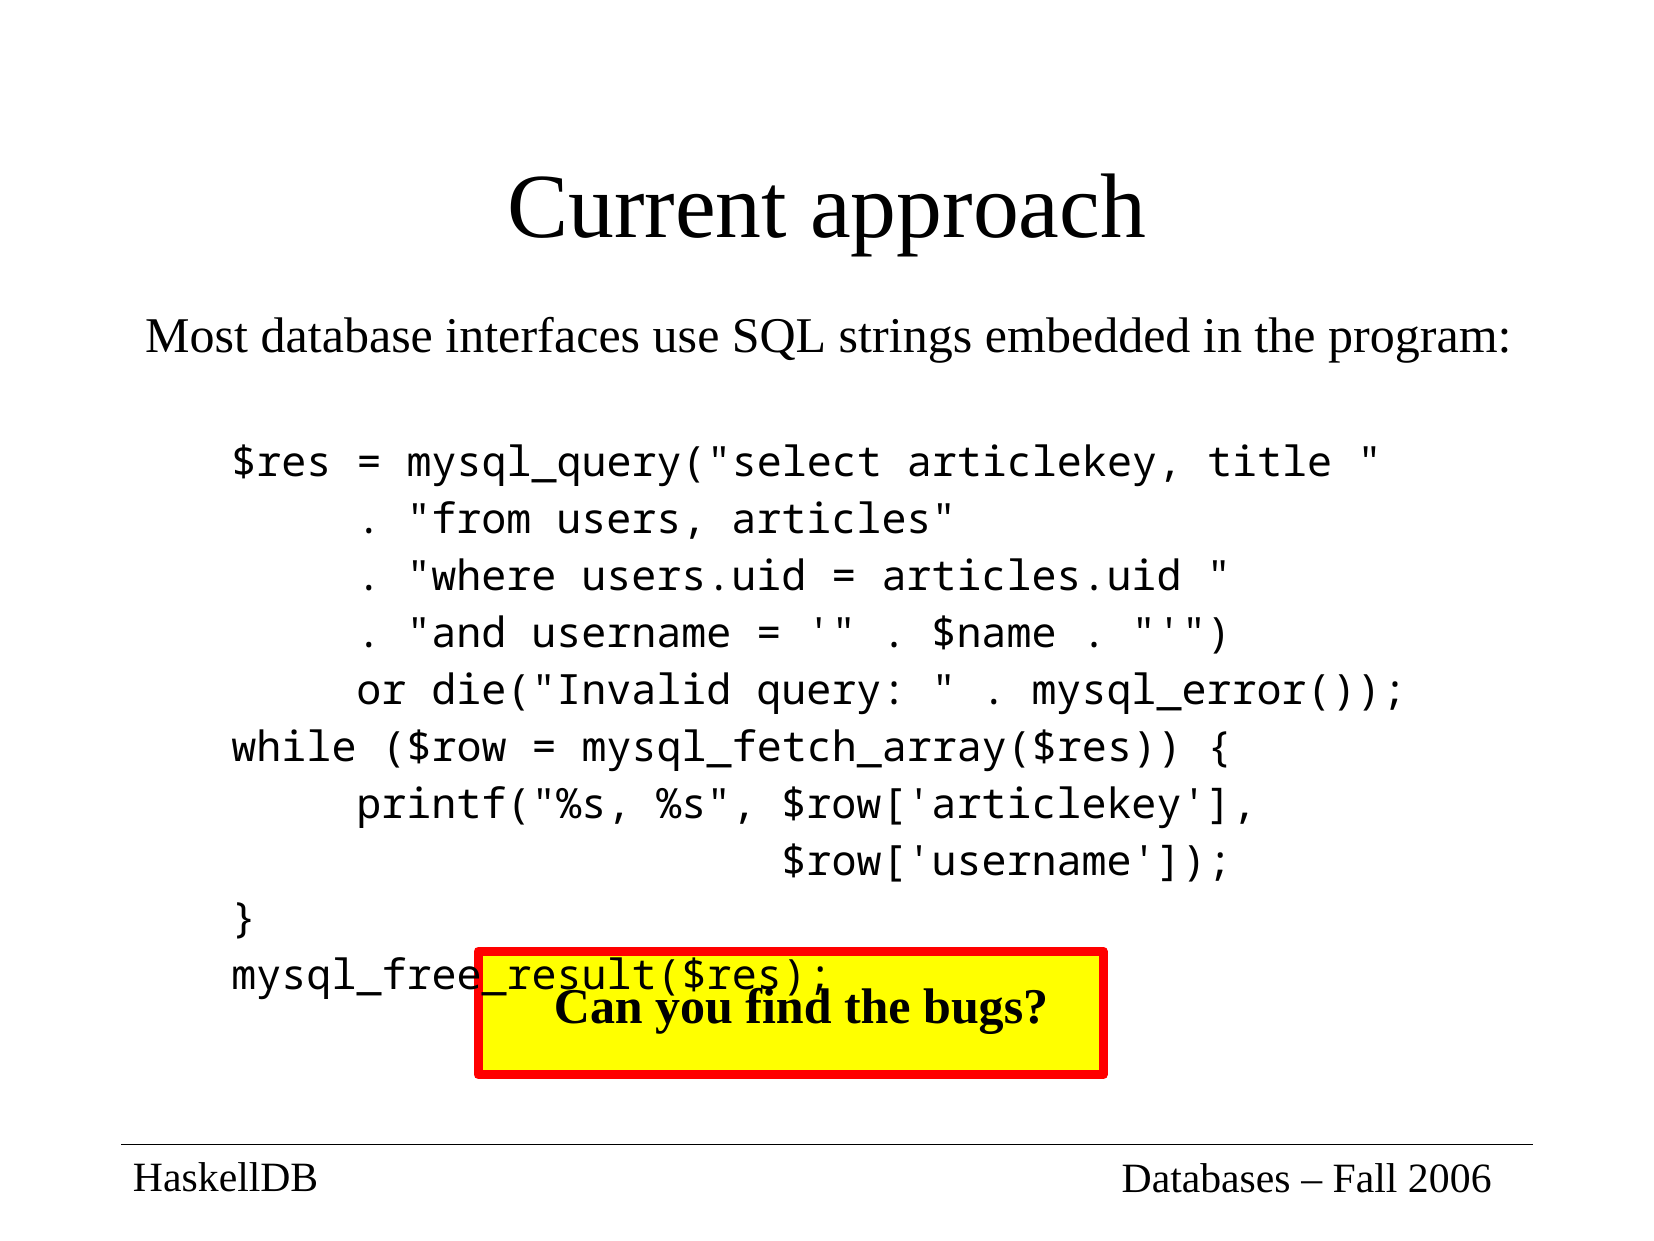

# Current approach
Most database interfaces use SQL strings embedded in the program:
$res = mysql_query("select articlekey, title "
 . "from users, articles"
 . "where users.uid = articles.uid "
 . "and username = '" . $name . "'")
 or die("Invalid query: " . mysql_error());
while ($row = mysql_fetch_array($res)) {
 printf("%s, %s", $row['articlekey'],
 $row['username']);
}
mysql_free_result($res);
Can you find the bugs?